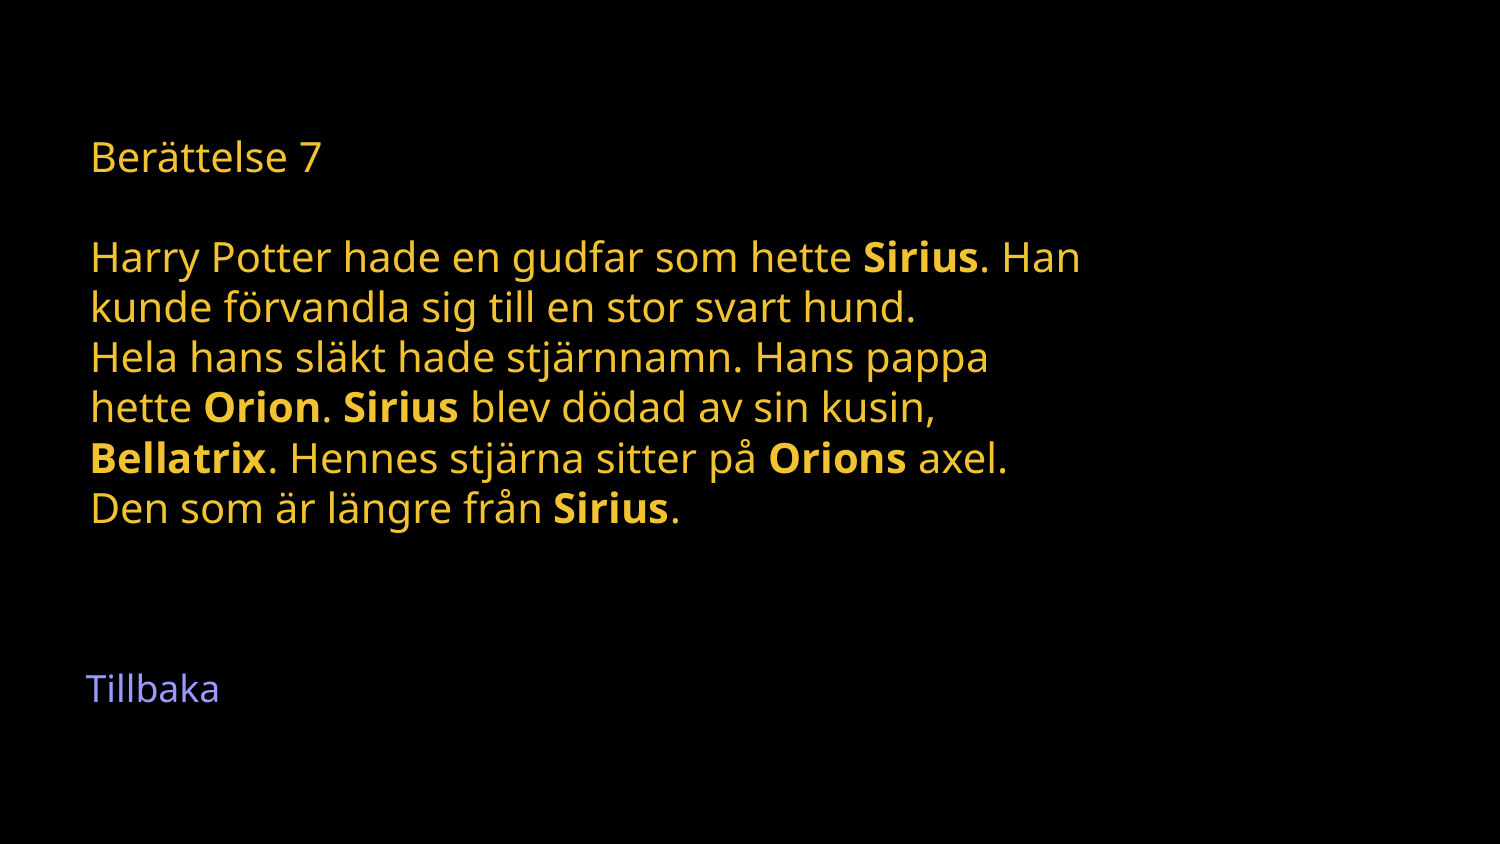

Berättelse 7
Harry Potter hade en gudfar som hette Sirius. Han
kunde förvandla sig till en stor svart hund.
Hela hans släkt hade stjärnnamn. Hans pappa
hette Orion. Sirius blev dödad av sin kusin,
Bellatrix. Hennes stjärna sitter på Orions axel.
Den som är längre från Sirius.
Tillbaka